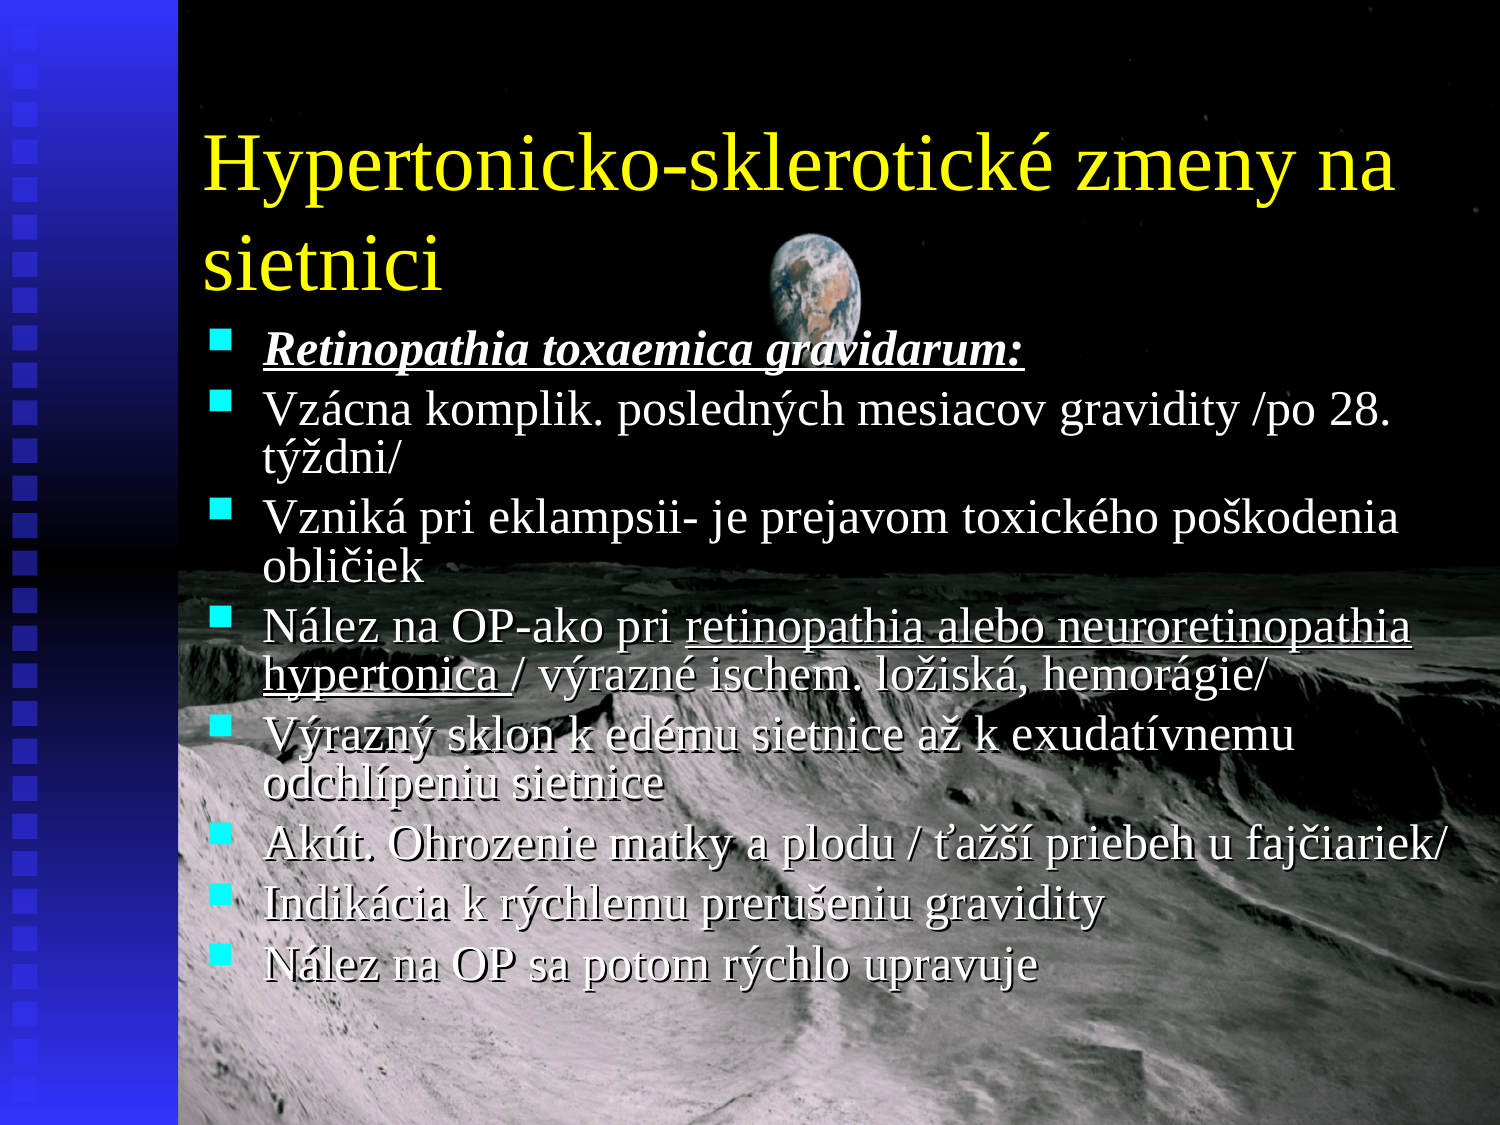

# Hypertonicko-sklerotické zmeny na sietnici
Retinopathia toxaemica gravidarum:
Vzácna komplik. posledných mesiacov gravidity /po 28. týždni/
Vzniká pri eklampsii- je prejavom toxického poškodenia obličiek
Nález na OP-ako pri retinopathia alebo neuroretinopathia hypertonica / výrazné ischem. ložiská, hemorágie/
Výrazný sklon k edému sietnice až k exudatívnemu odchlípeniu sietnice
Akút. Ohrozenie matky a plodu / ťažší priebeh u fajčiariek/
Indikácia k rýchlemu prerušeniu gravidity
Nález na OP sa potom rýchlo upravuje